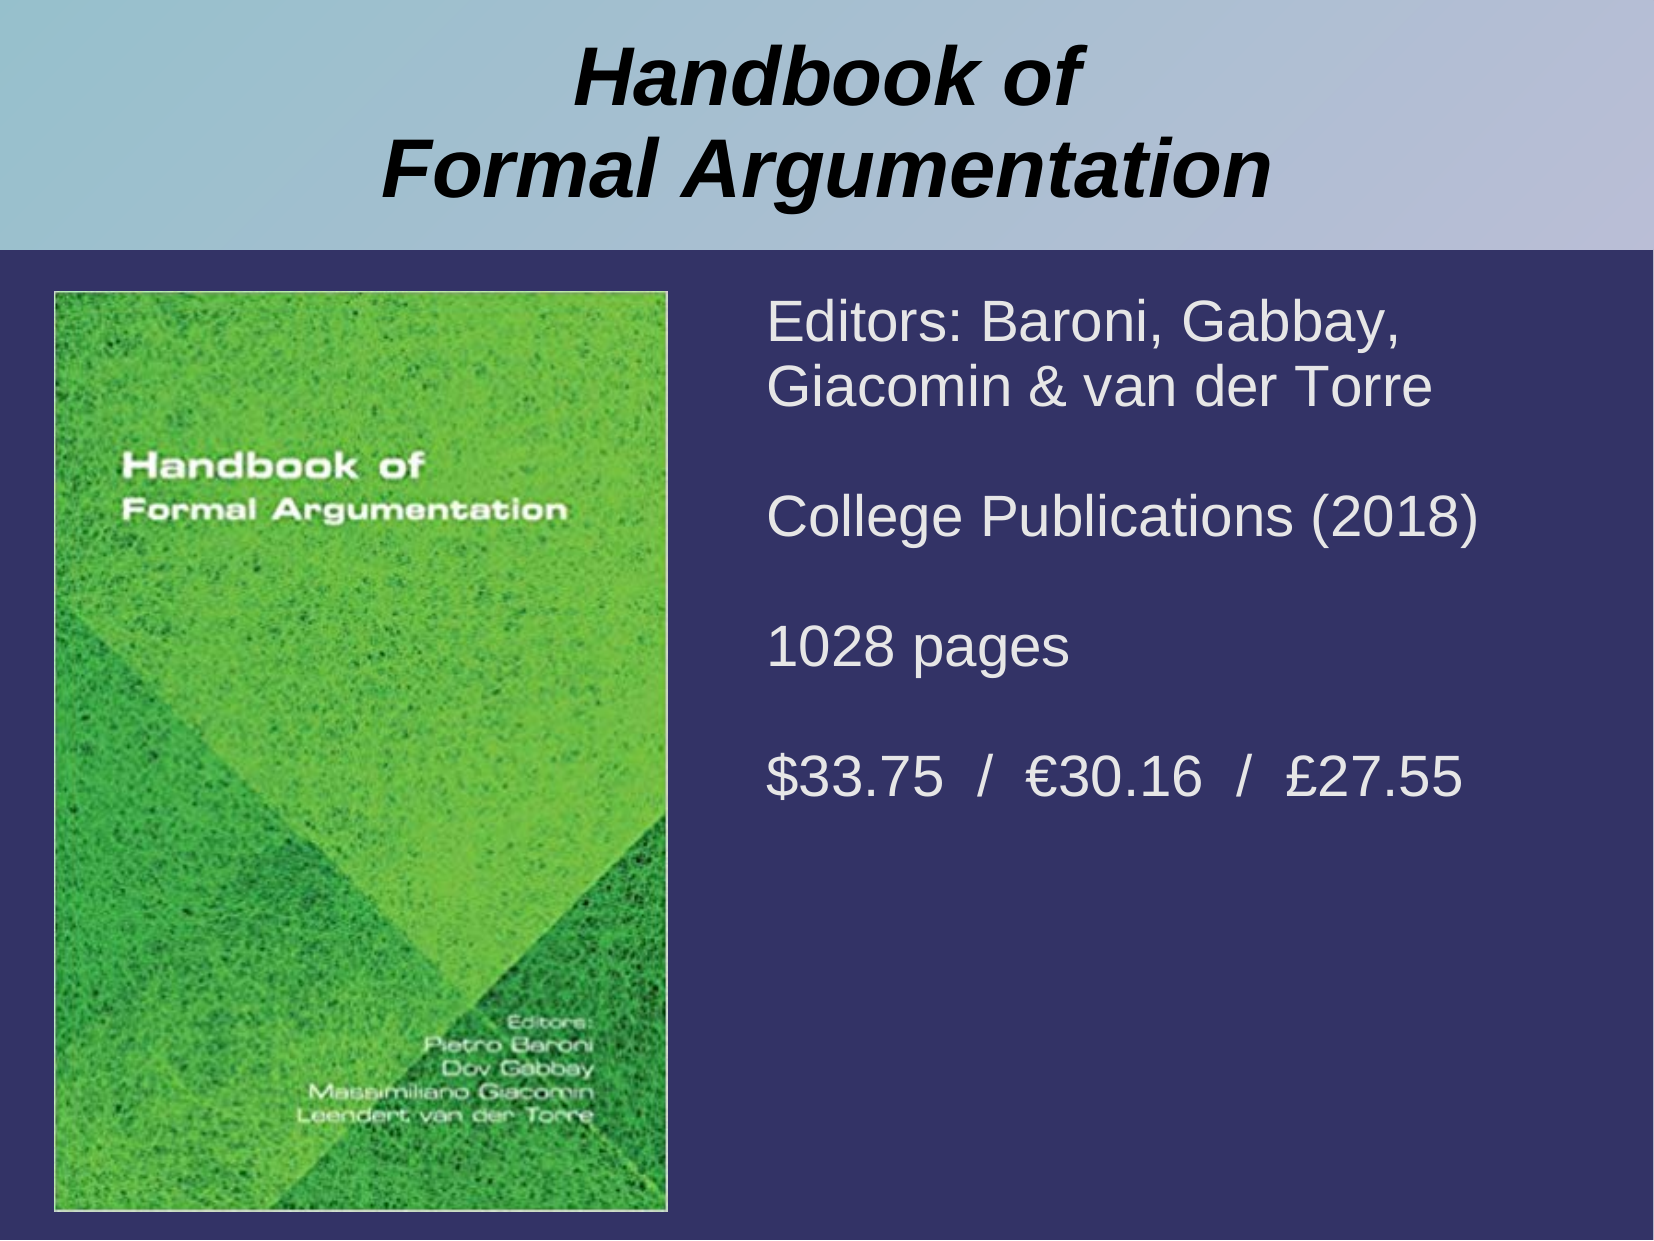

# Handbook of Formal Argumentation
Editors: Baroni, Gabbay,
Giacomin & van der Torre
College Publications (2018)
1028 pages
$33.75 / €30.16 / £27.55